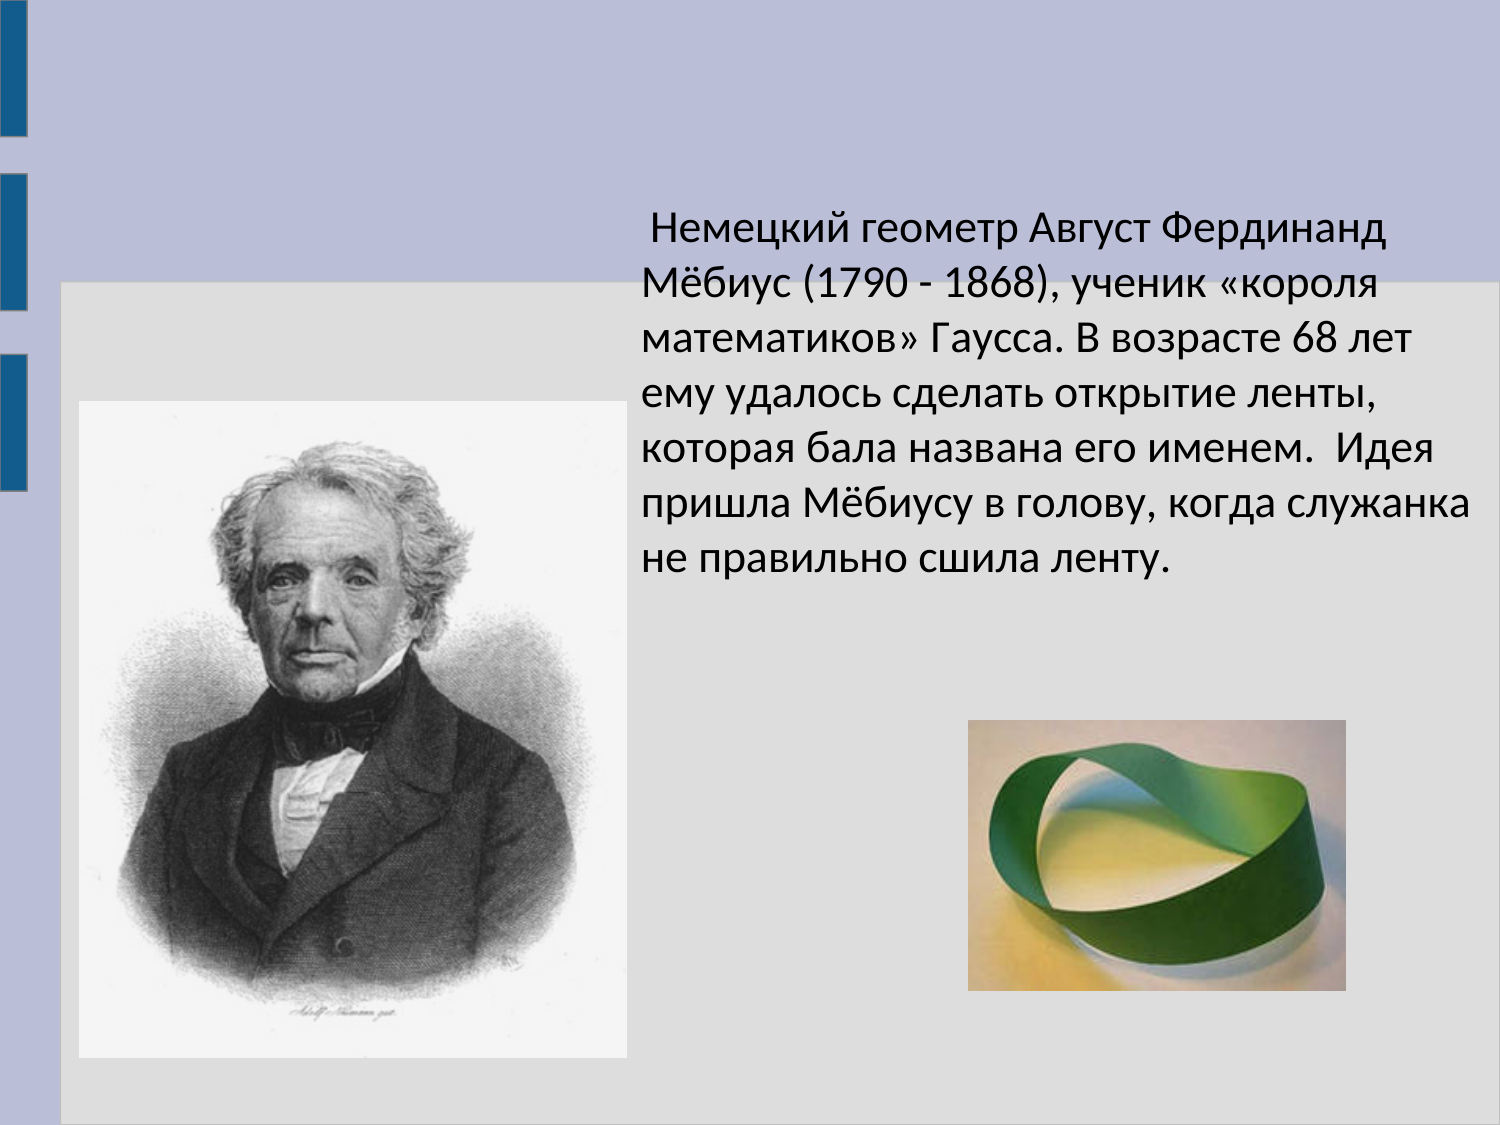

Немецкий геометр Август Фердинанд Мёбиус (1790 - 1868), ученик «короля математиков» Гаусса. В возрасте 68 лет ему удалось сделать открытие ленты, которая бала названа его именем. Идея пришла Мёбиусу в голову, когда служанка не правильно сшила ленту.